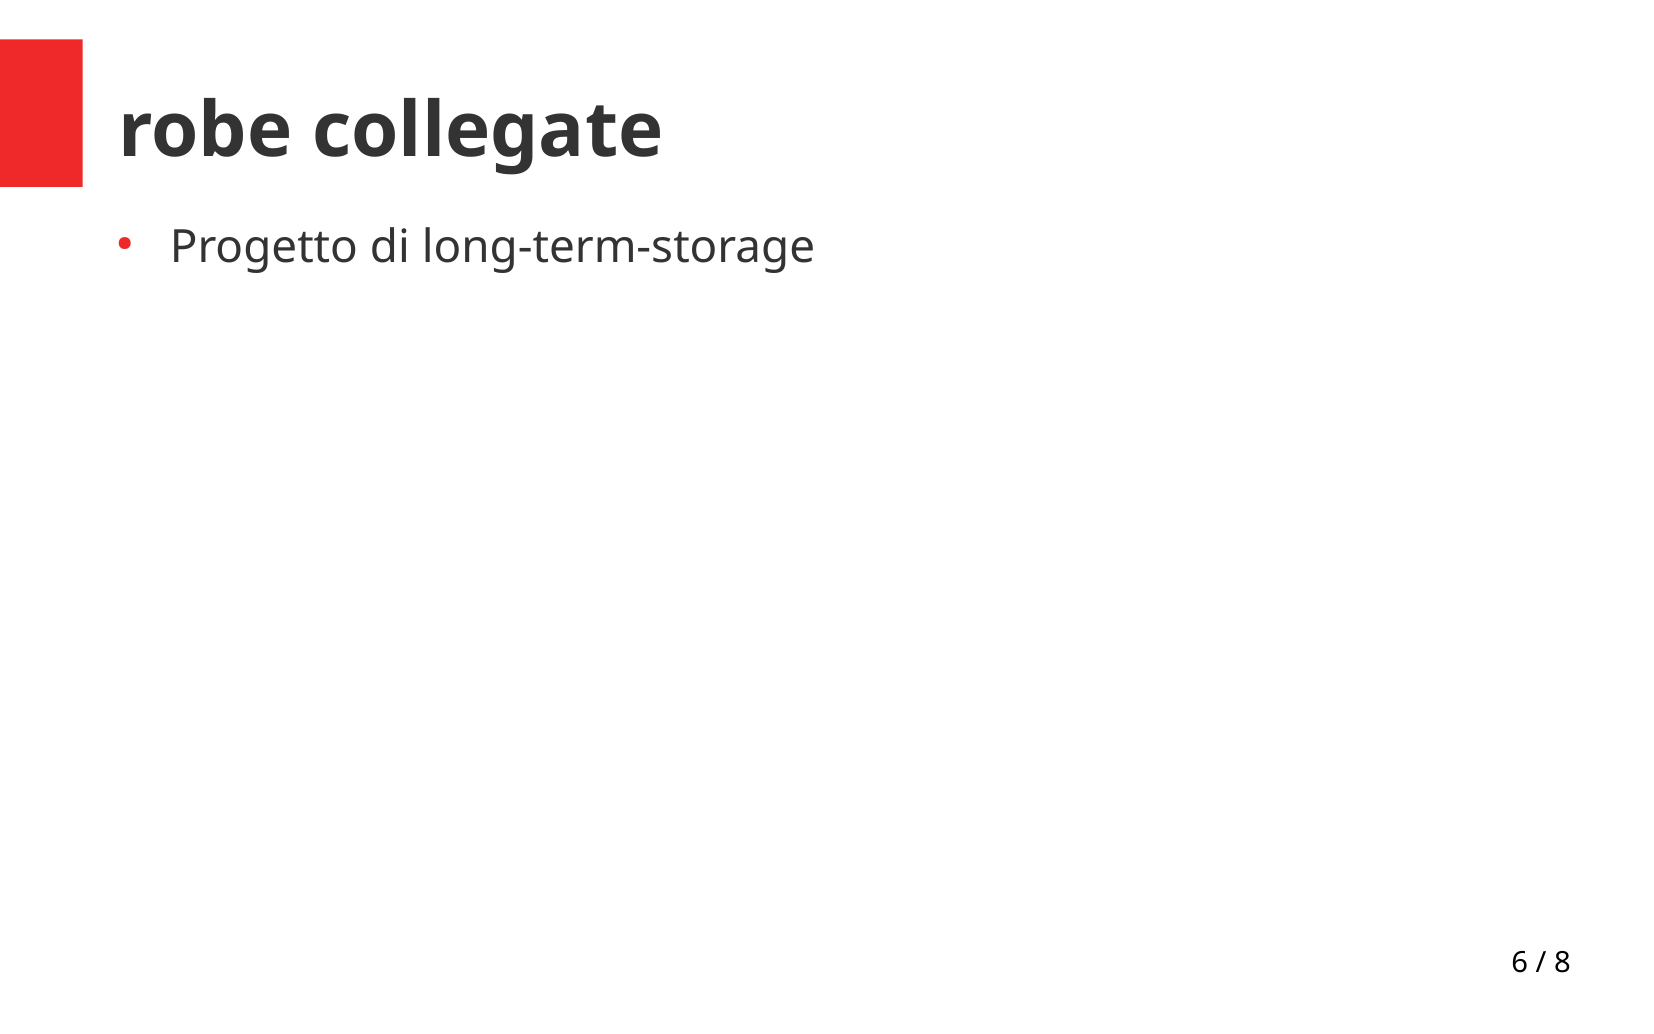

# robe collegate
Progetto di long-term-storage
6